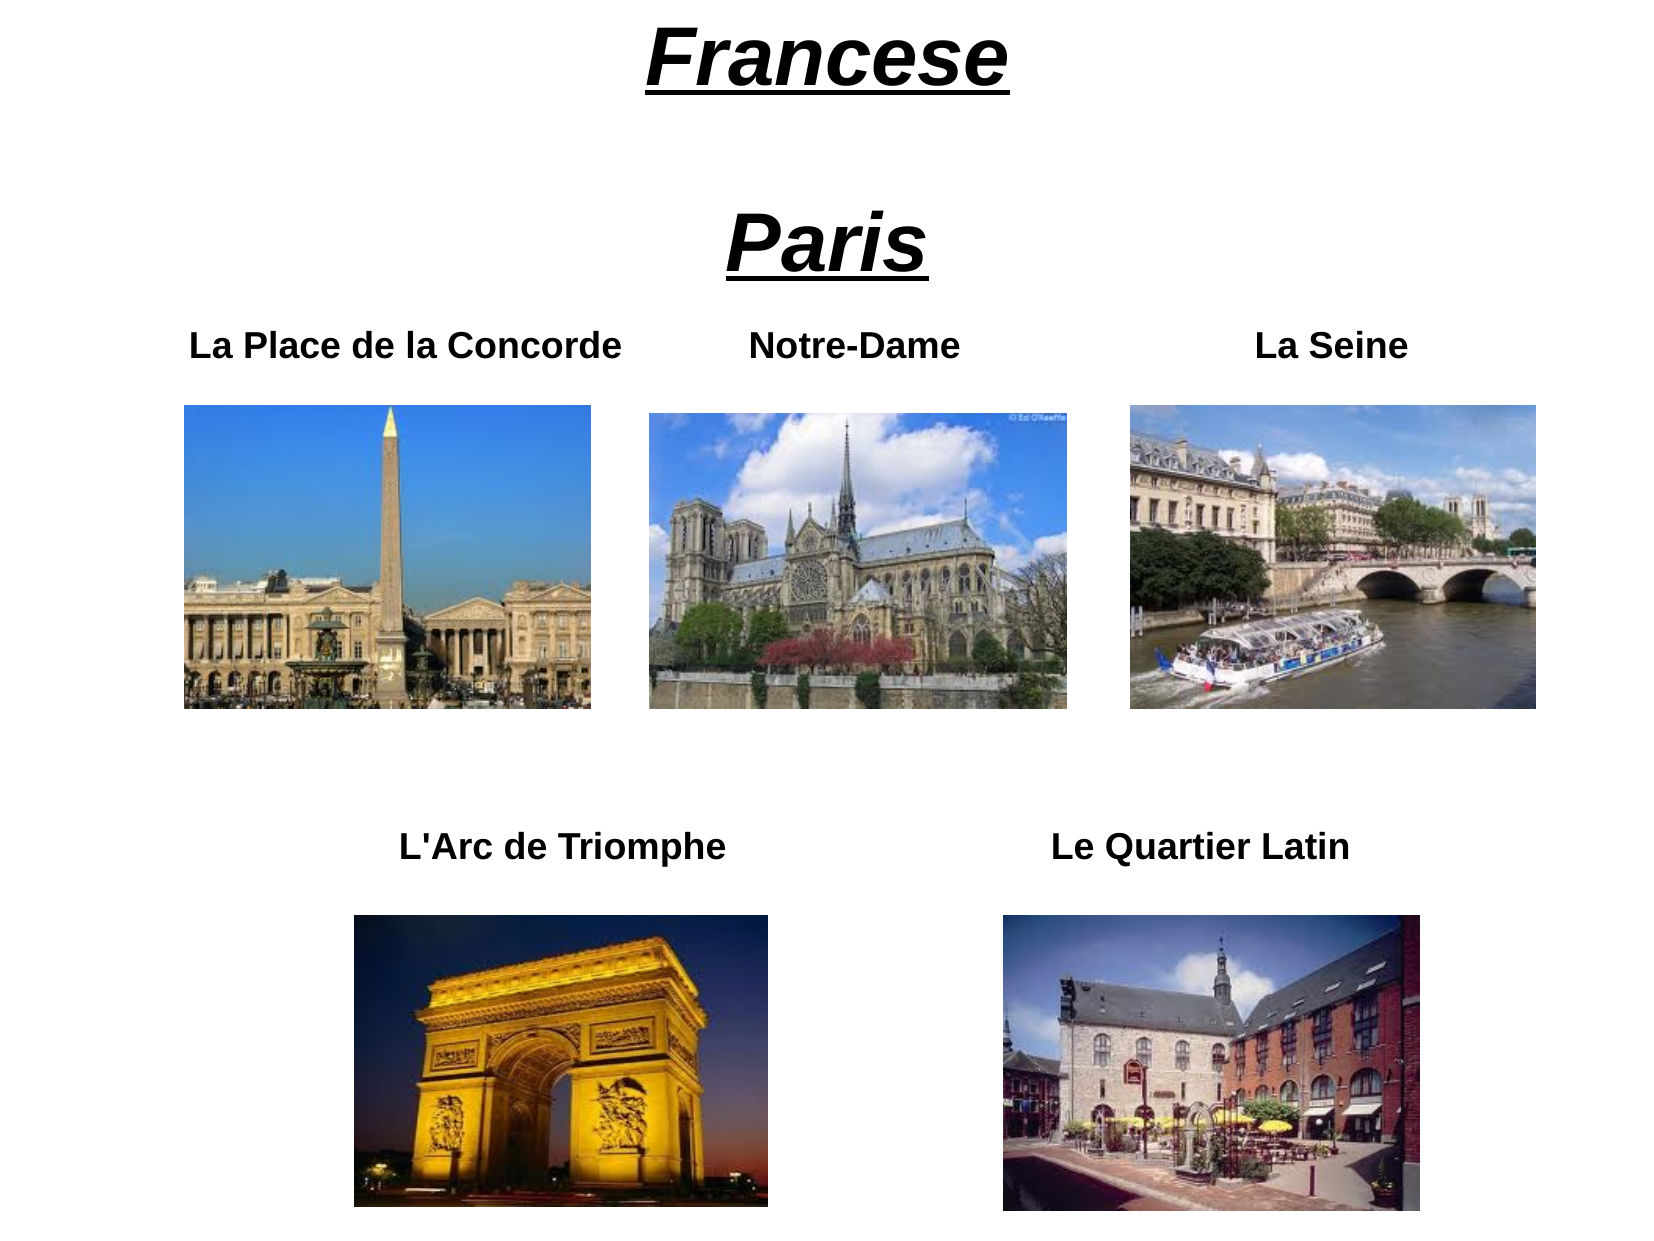

# Francese Paris
La Place de la Concorde Notre-Dame La Seine
 L'Arc de Triomphe Le Quartier Latin